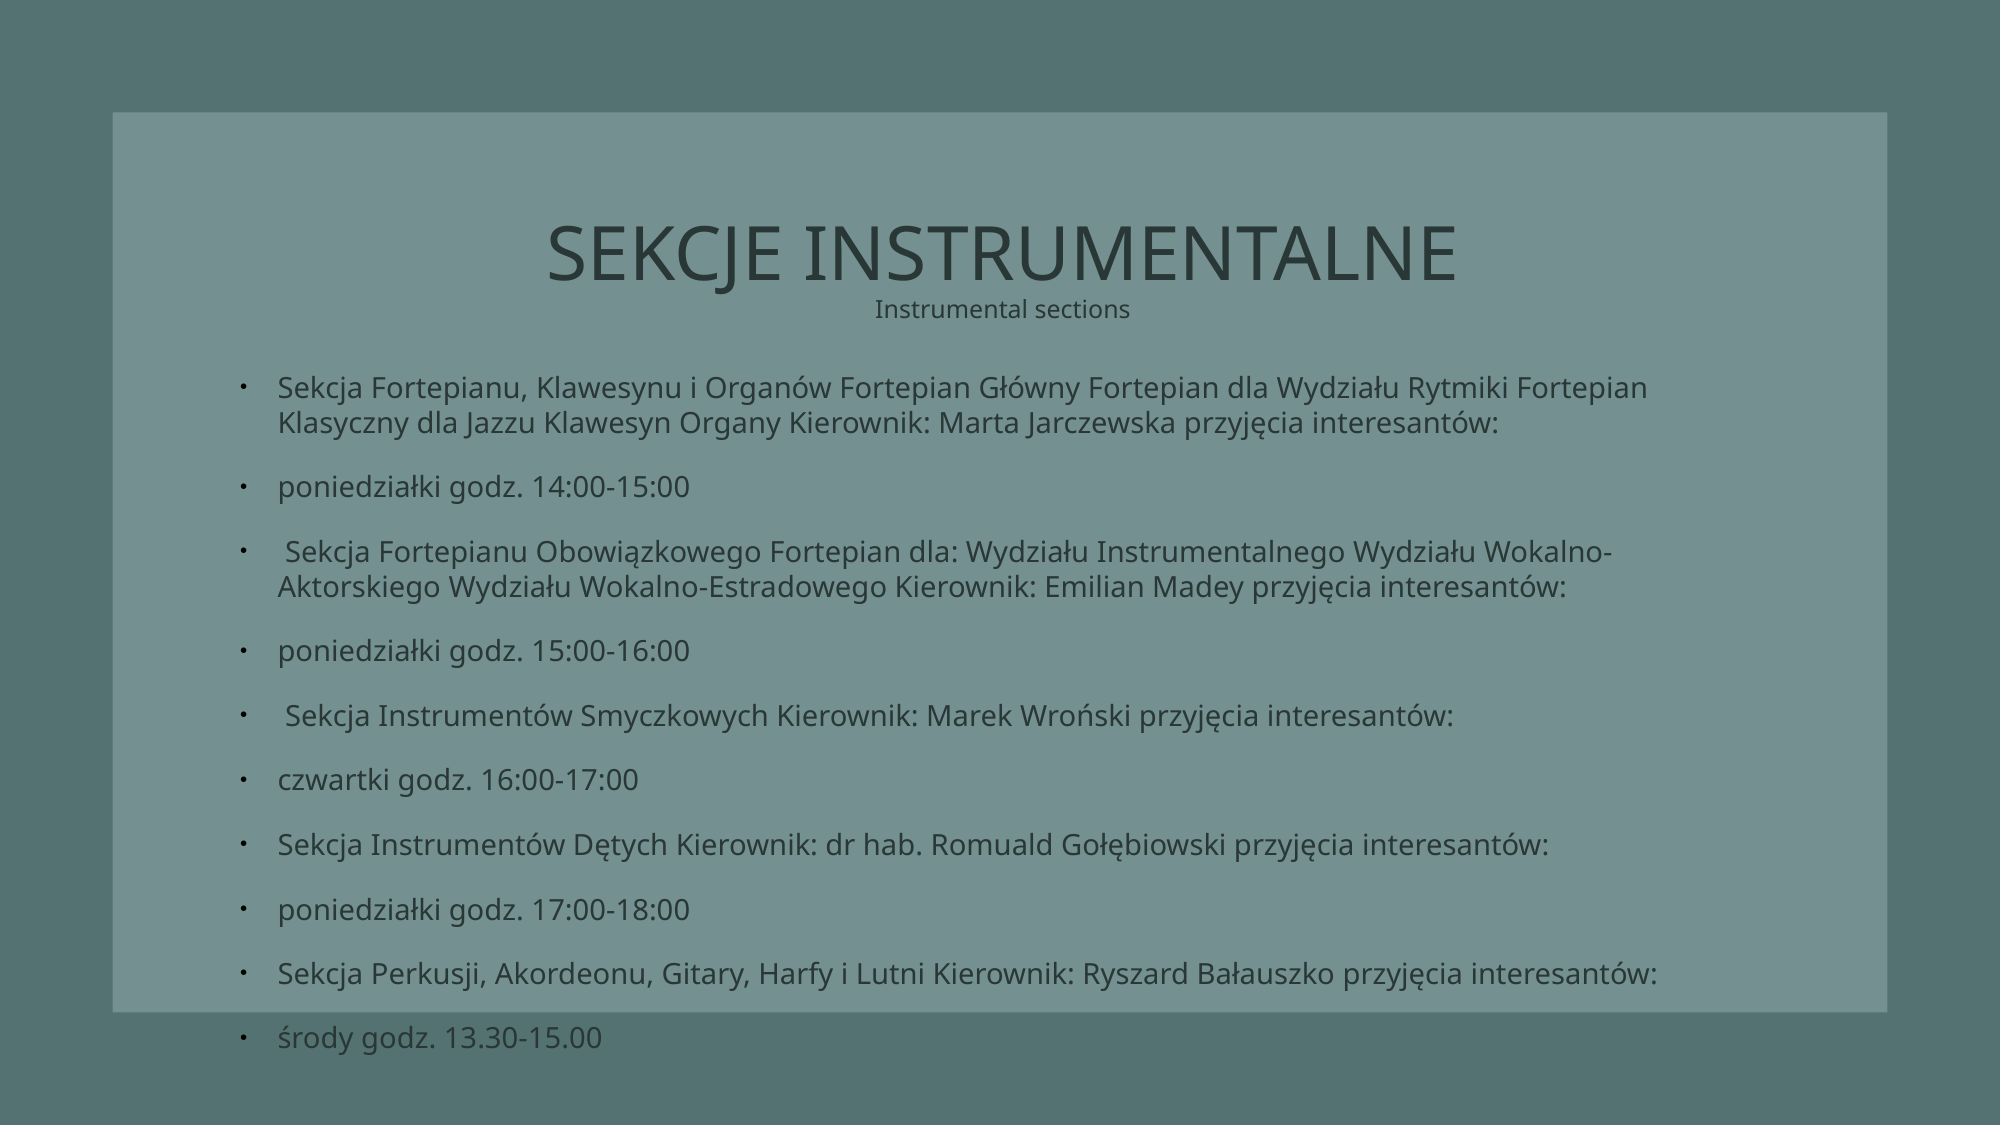

# SEKCJE INSTRUMENTALNE Instrumental sections
Sekcja Fortepianu, Klawesynu i Organów Fortepian Główny Fortepian dla Wydziału Rytmiki Fortepian Klasyczny dla Jazzu Klawesyn Organy Kierownik: Marta Jarczewska przyjęcia interesantów:
poniedziałki godz. 14:00-15:00
 Sekcja Fortepianu Obowiązkowego Fortepian dla: Wydziału Instrumentalnego Wydziału Wokalno-Aktorskiego Wydziału Wokalno-Estradowego Kierownik: Emilian Madey przyjęcia interesantów:
poniedziałki godz. 15:00-16:00
 Sekcja Instrumentów Smyczkowych Kierownik: Marek Wroński przyjęcia interesantów:
czwartki godz. 16:00-17:00
Sekcja Instrumentów Dętych Kierownik: dr hab. Romuald Gołębiowski przyjęcia interesantów:
poniedziałki godz. 17:00-18:00
Sekcja Perkusji, Akordeonu, Gitary, Harfy i Lutni Kierownik: Ryszard Bałauszko przyjęcia interesantów:
środy godz. 13.30-15.00